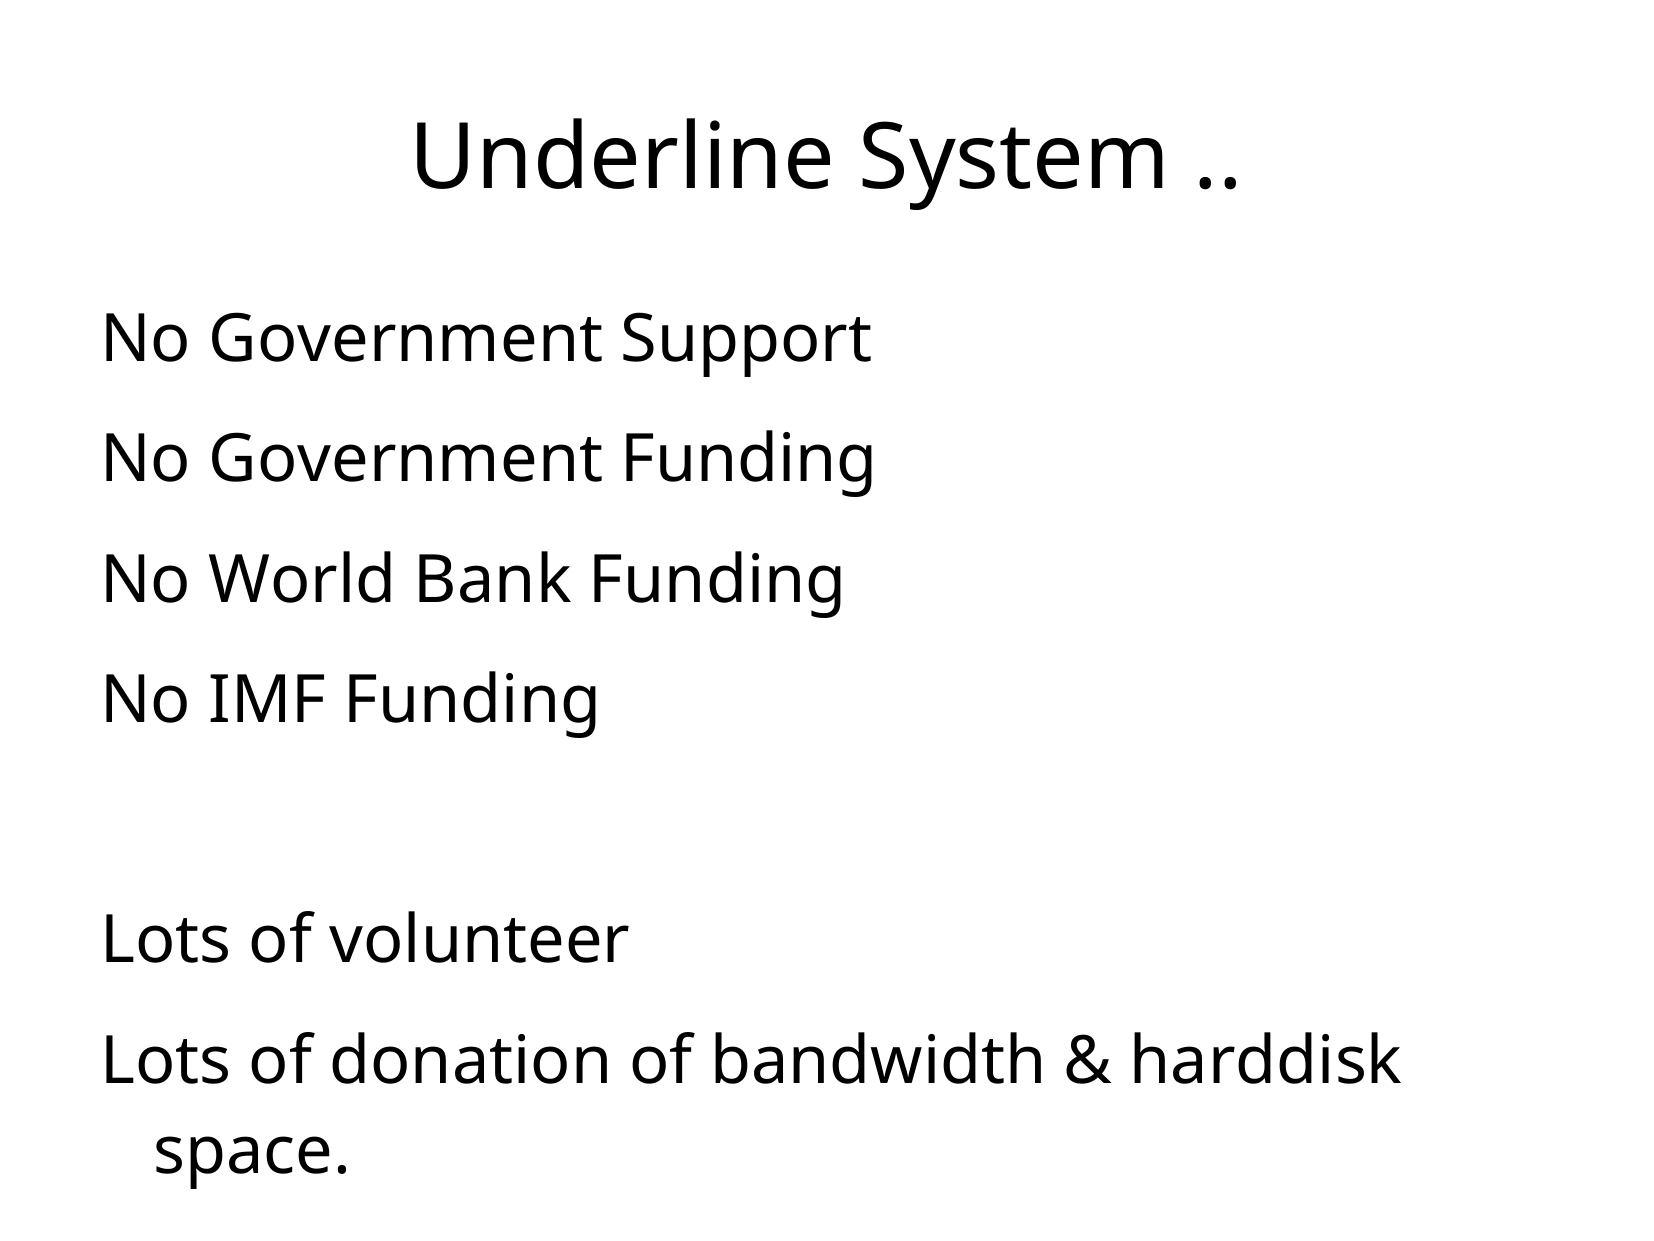

# Underline System ..
No Government Support
No Government Funding
No World Bank Funding
No IMF Funding
Lots of volunteer
Lots of donation of bandwidth & harddisk space.